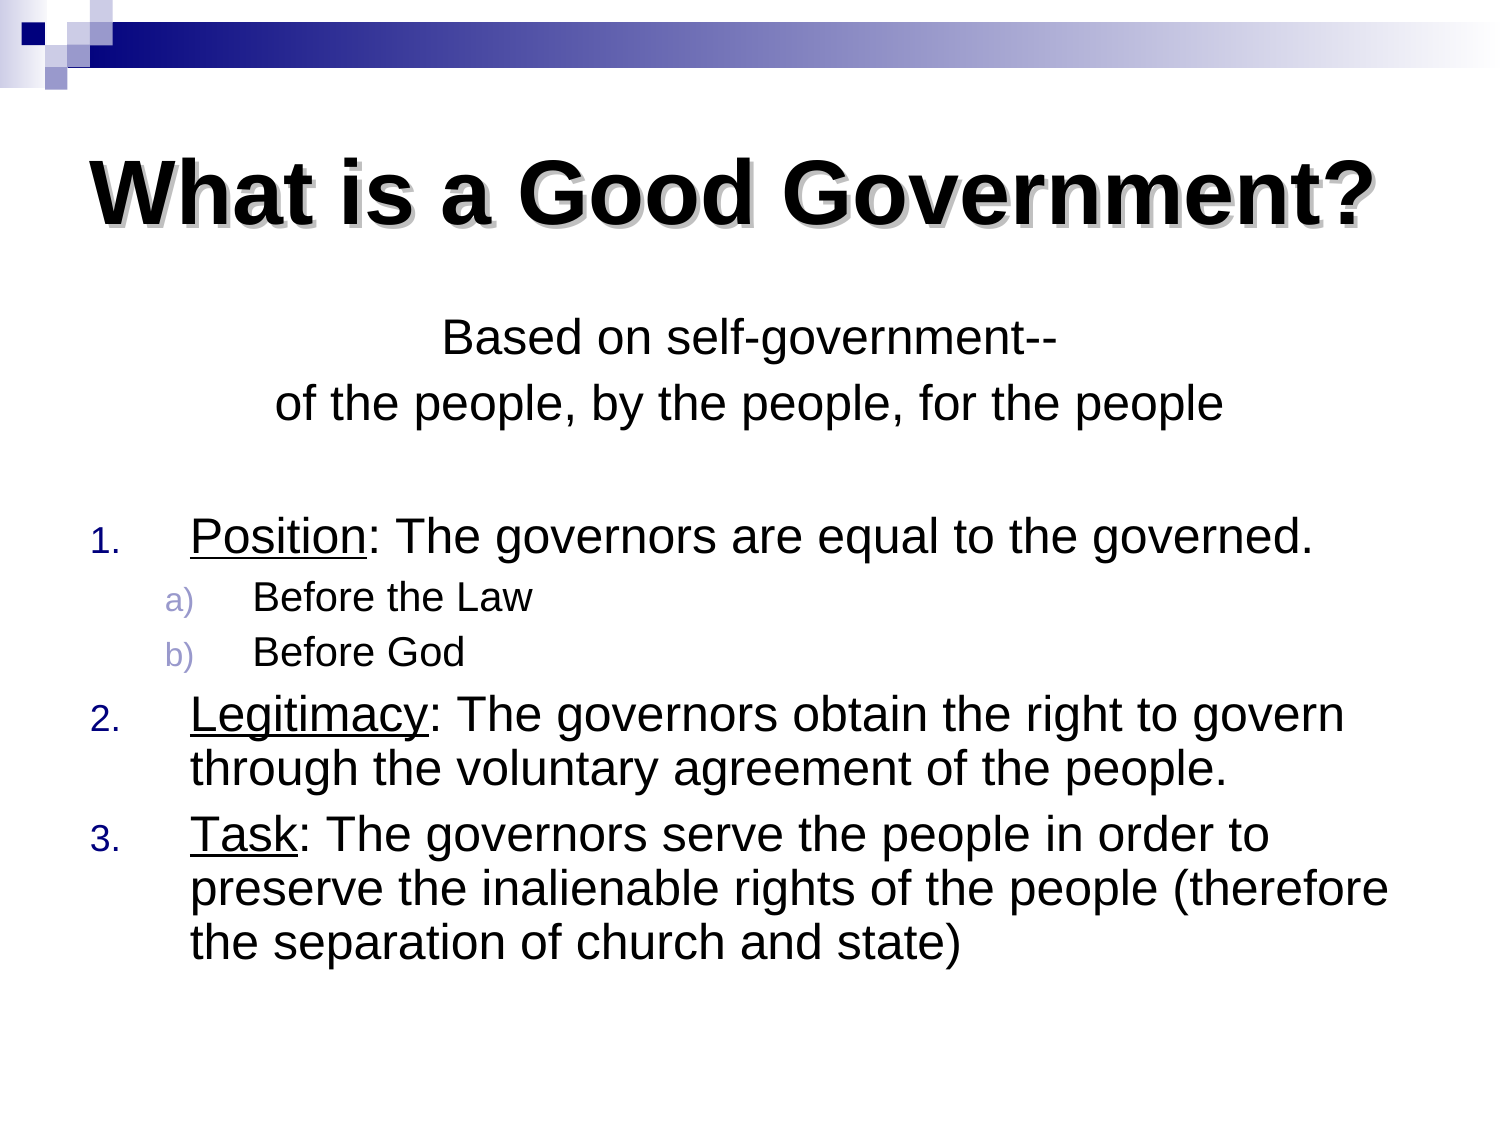

# What is a Good Government?
Based on self-government--
of the people, by the people, for the people
Position: The governors are equal to the governed.
Before the Law
Before God
Legitimacy: The governors obtain the right to govern through the voluntary agreement of the people.
Task: The governors serve the people in order to preserve the inalienable rights of the people (therefore the separation of church and state)